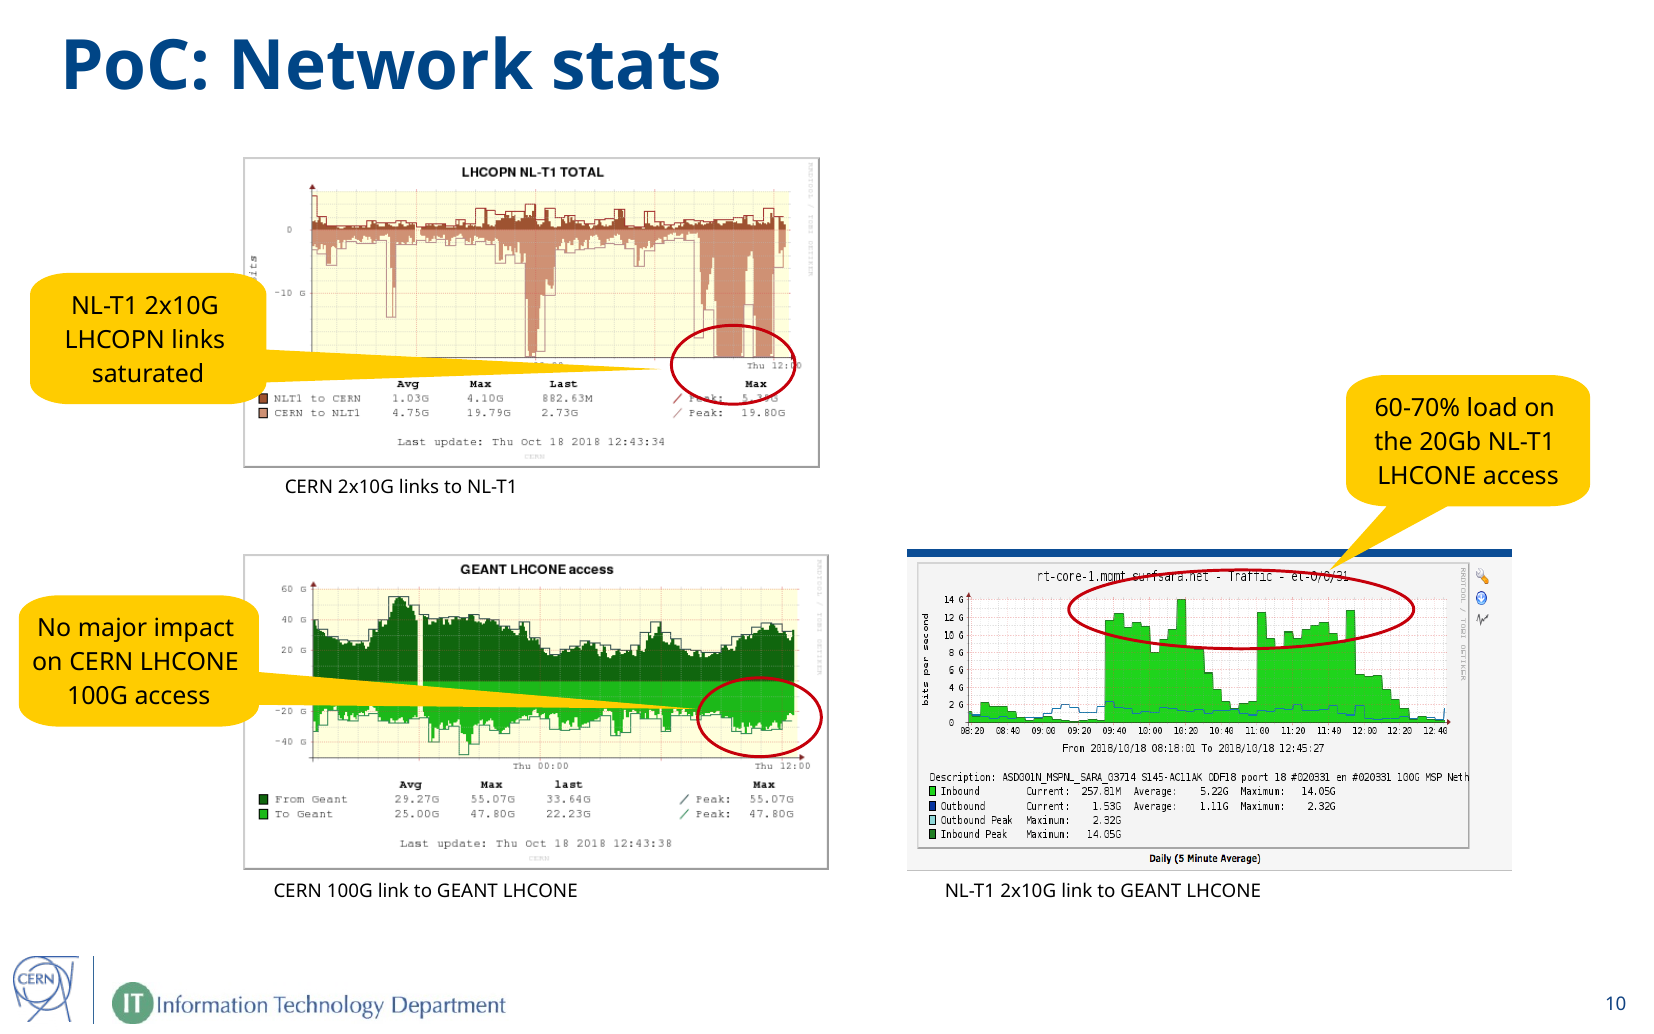

# PoC: Network stats
NL-T1 2x10G
LHCOPN links
saturated
60-70% load on
the 20Gb NL-T1
LHCONE access
CERN 2x10G links to NL-T1
No major impact
on CERN LHCONE
100G access
CERN 100G link to GEANT LHCONE
NL-T1 2x10G link to GEANT LHCONE